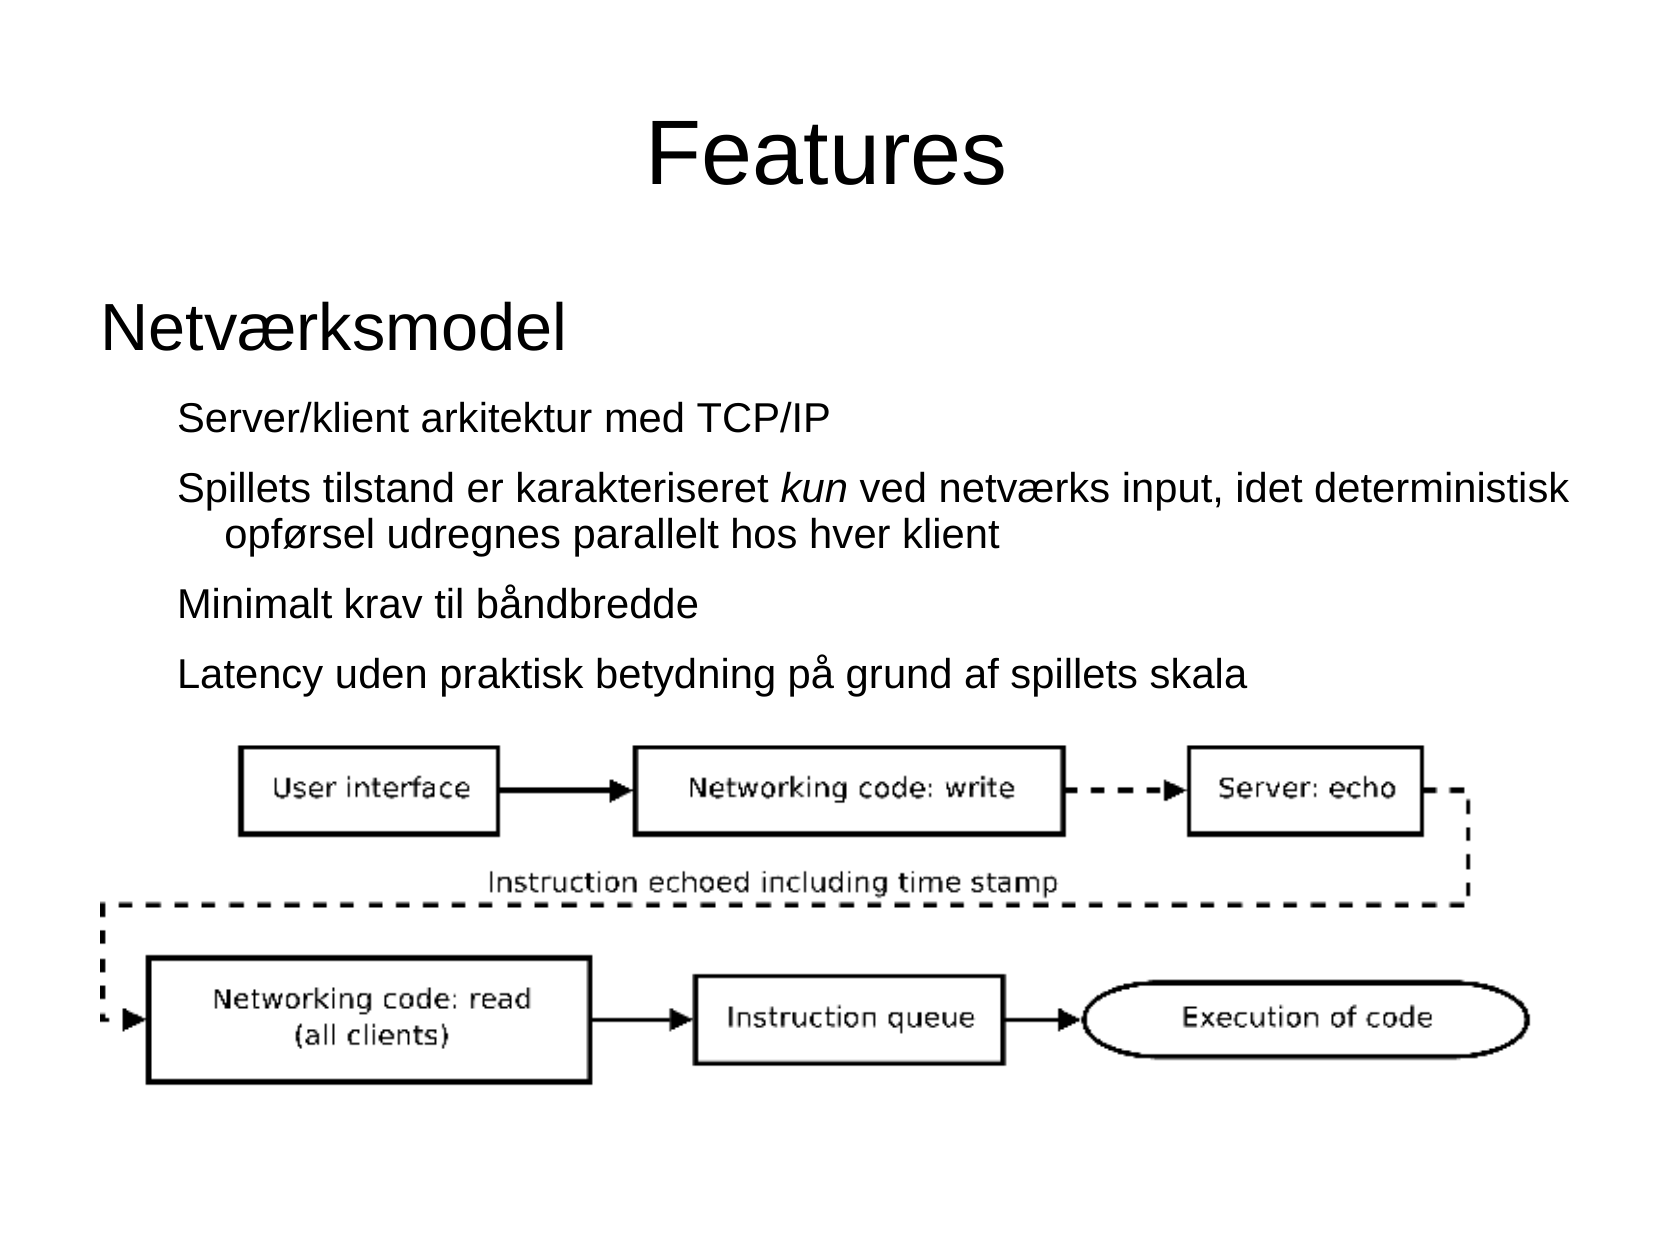

# Features
Netværksmodel
Server/klient arkitektur med TCP/IP
Spillets tilstand er karakteriseret kun ved netværks input, idet deterministisk opførsel udregnes parallelt hos hver klient
Minimalt krav til båndbredde
Latency uden praktisk betydning på grund af spillets skala